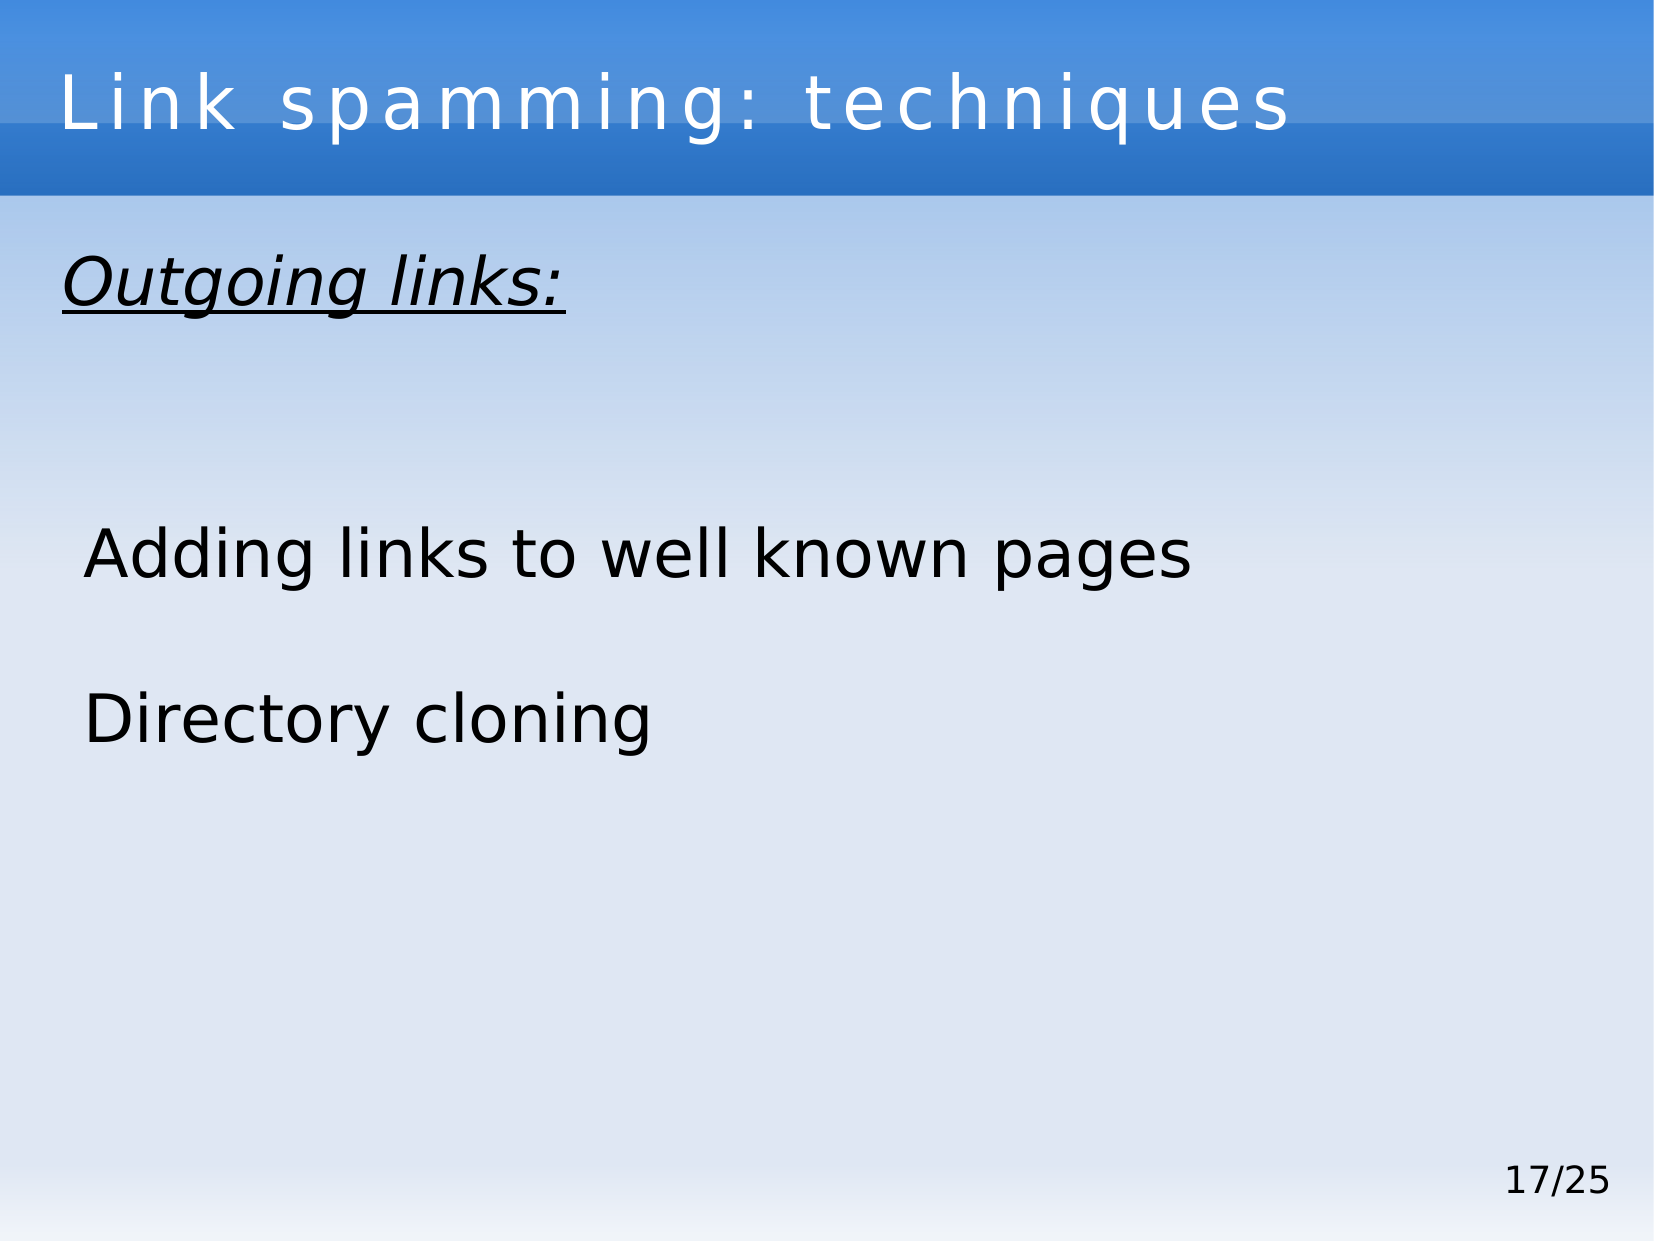

# Link spamming: techniques
Outgoing links:
 Adding links to well known pages
 Directory cloning
17/25